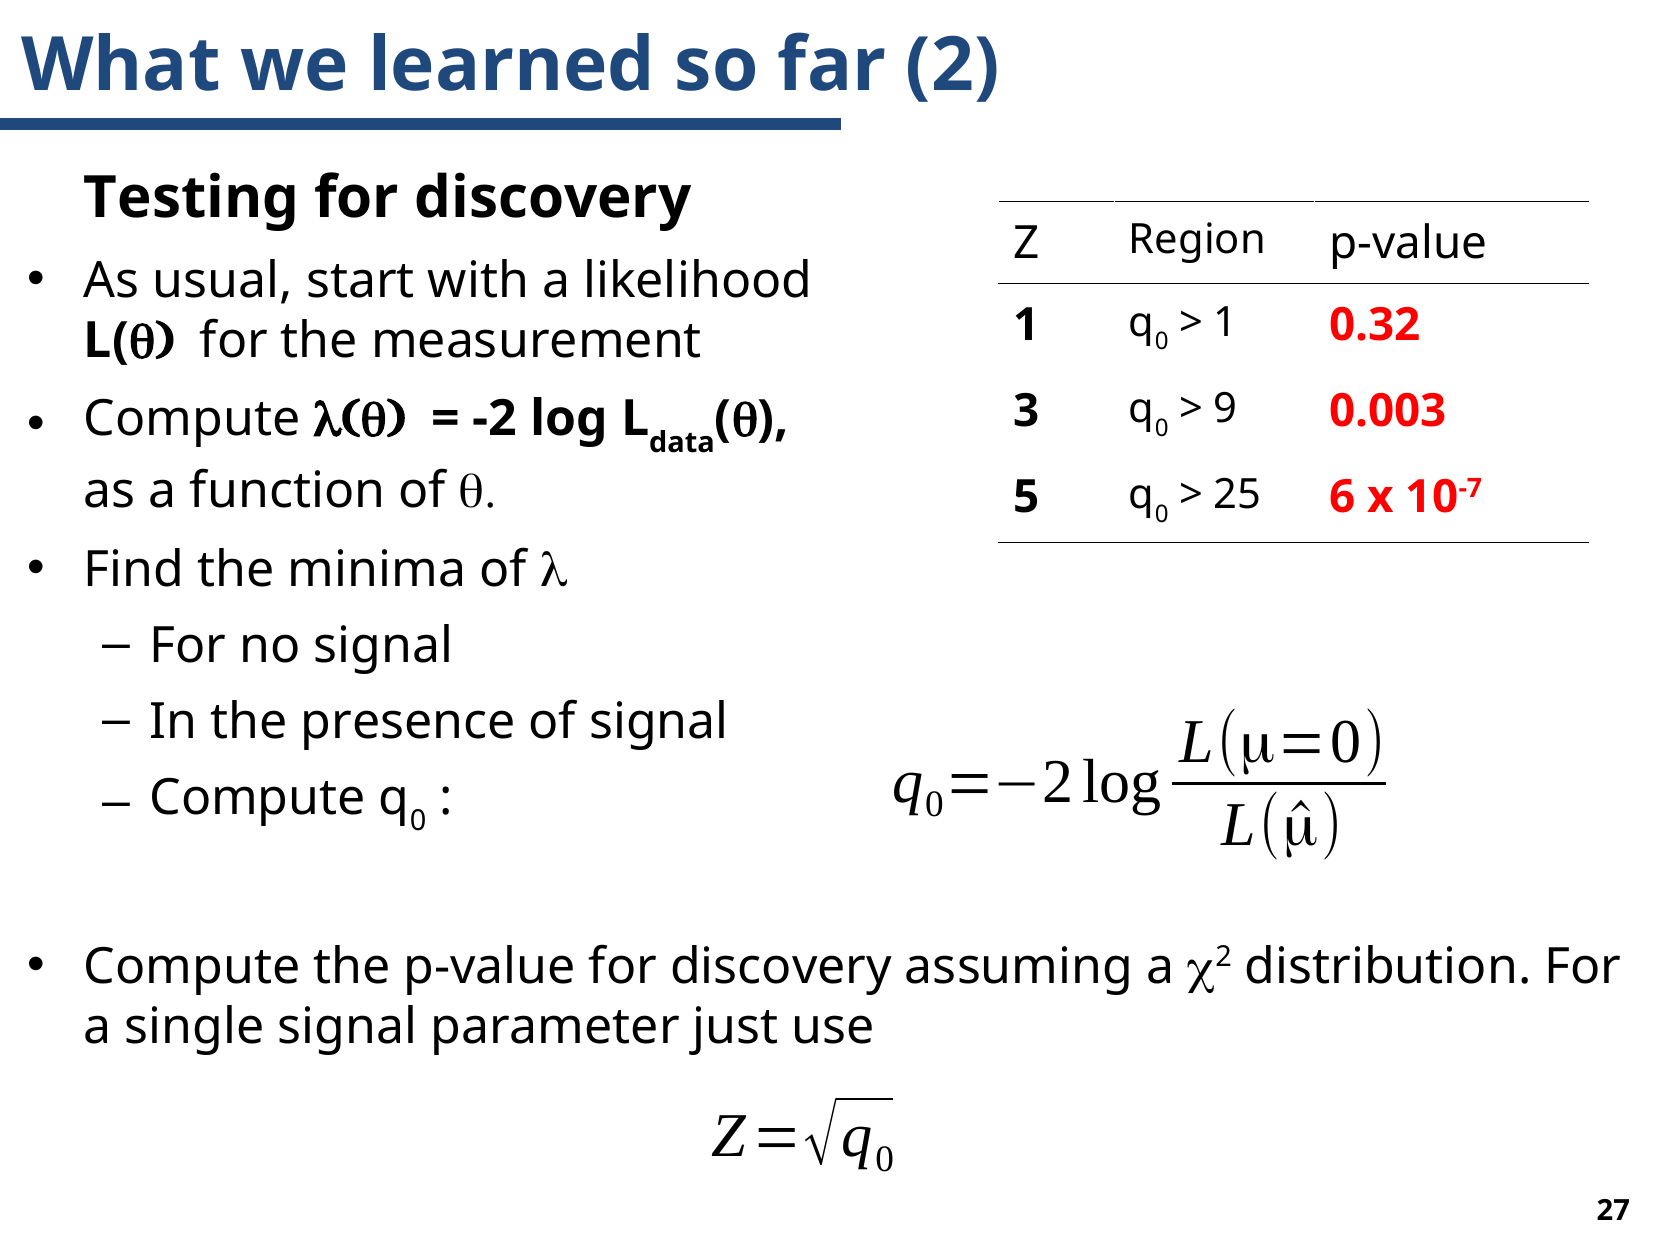

# What we learned so far (2)
Testing for discovery
As usual, start with a likelihood
L(q) for the measurement
Compute l(q) = -2 log Ldata(q),
as a function of q.
Find the minima of l
For no signal
In the presence of signal
Compute q0 :
Compute the p-value for discovery assuming a c2 distribution. For a single signal parameter just use
| Z | Region | p-value |
| --- | --- | --- |
| 1 | q0 > 1 | 0.32 |
| 3 | q0 > 9 | 0.003 |
| 5 | q0 > 25 | 6 x 10-7 |
27